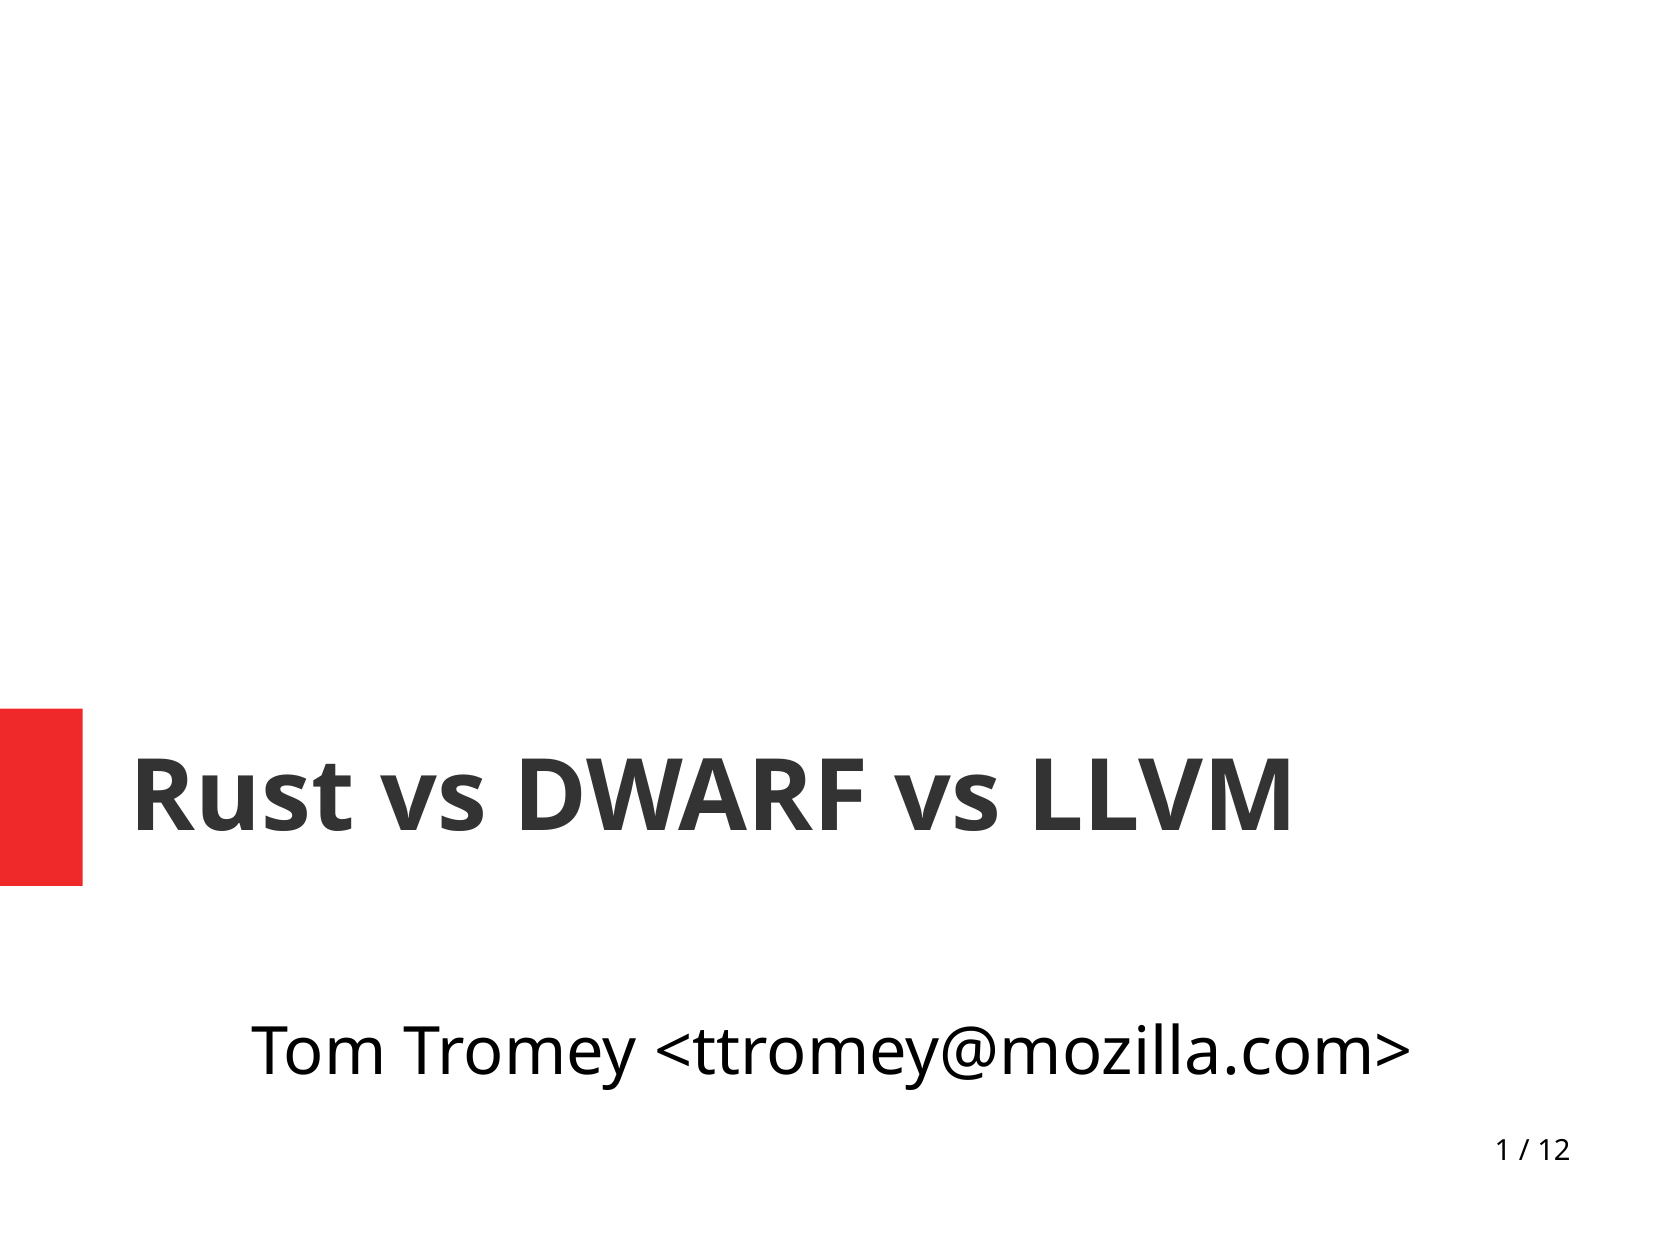

# Rust vs DWARF vs LLVM
Tom Tromey <ttromey@mozilla.com>
1